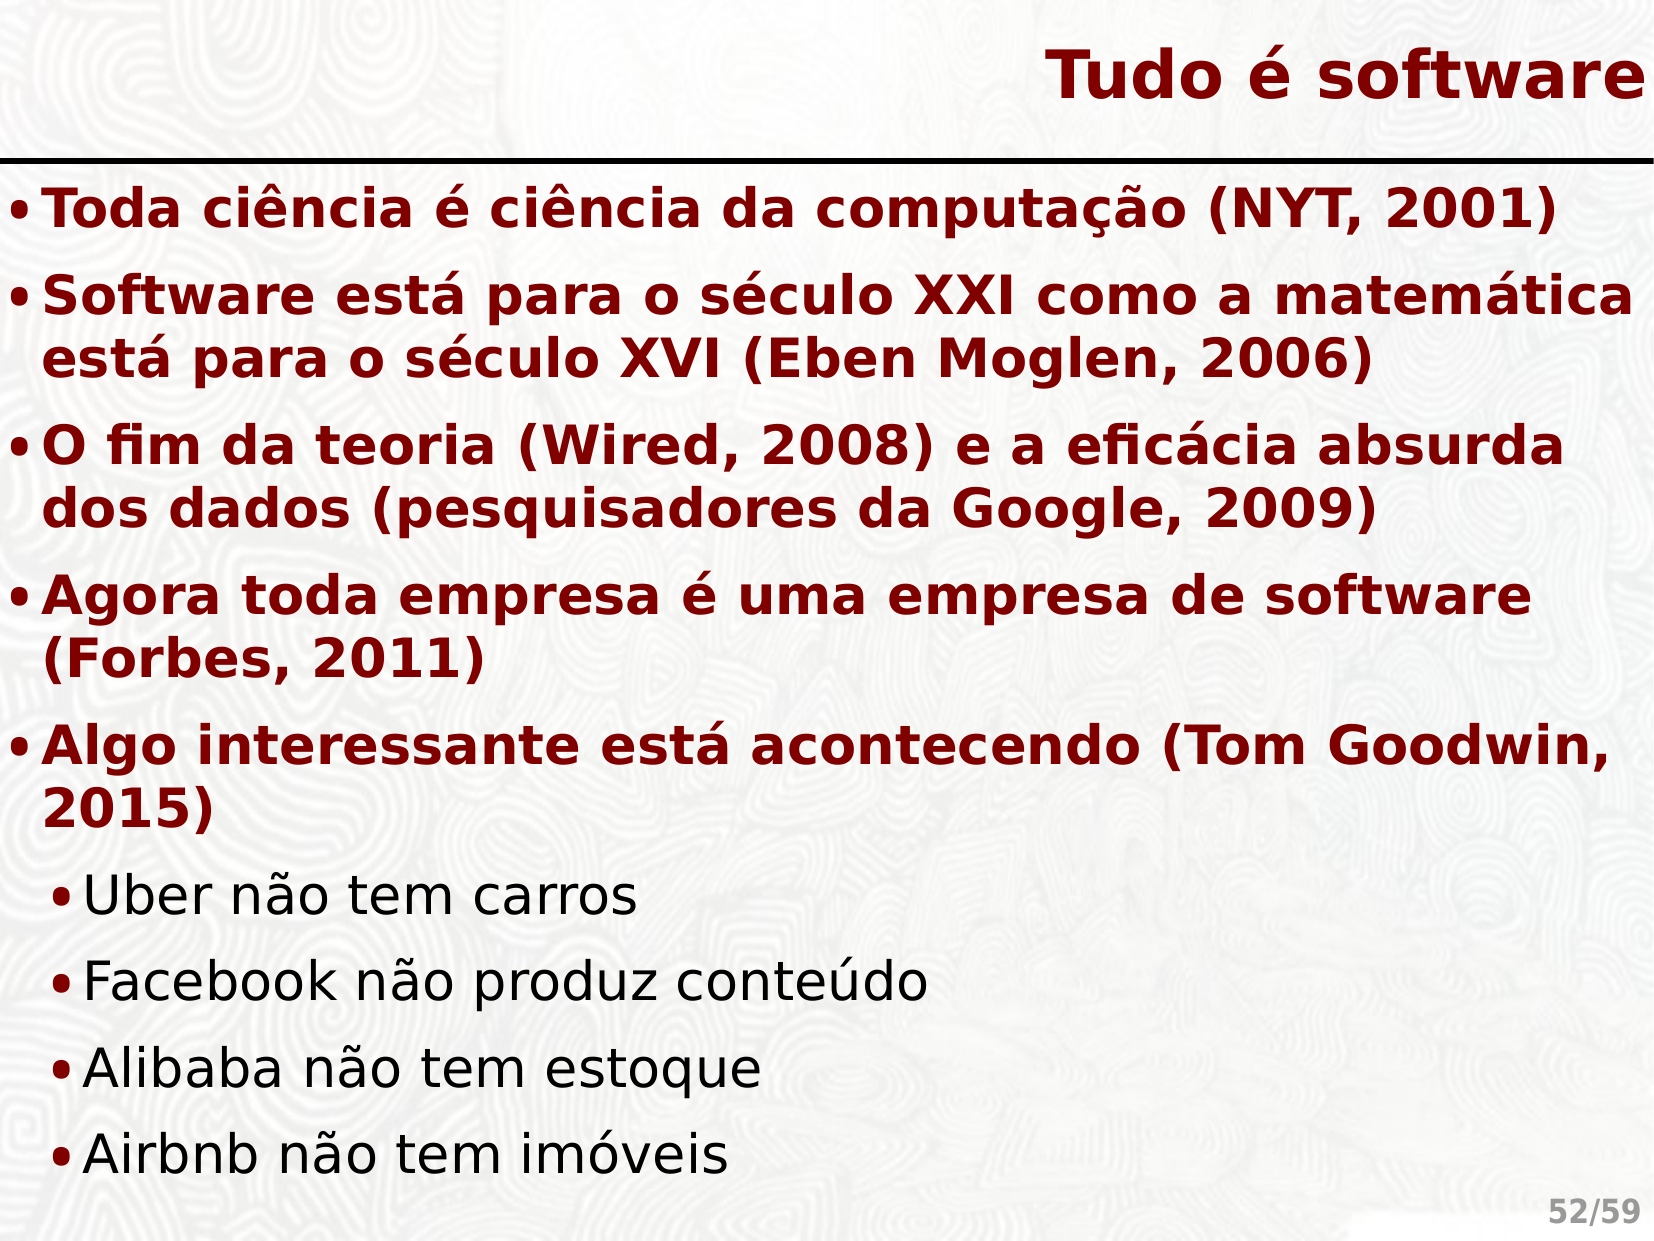

# Tudo é software
Toda ciência é ciência da computação (NYT, 2001)
Software está para o século XXI como a matemática está para o século XVI (Eben Moglen, 2006)
O fim da teoria (Wired, 2008) e a eficácia absurda dos dados (pesquisadores da Google, 2009)
Agora toda empresa é uma empresa de software (Forbes, 2011)
Algo interessante está acontecendo (Tom Goodwin, 2015)
Uber não tem carros
Facebook não produz conteúdo
Alibaba não tem estoque
Airbnb não tem imóveis
52